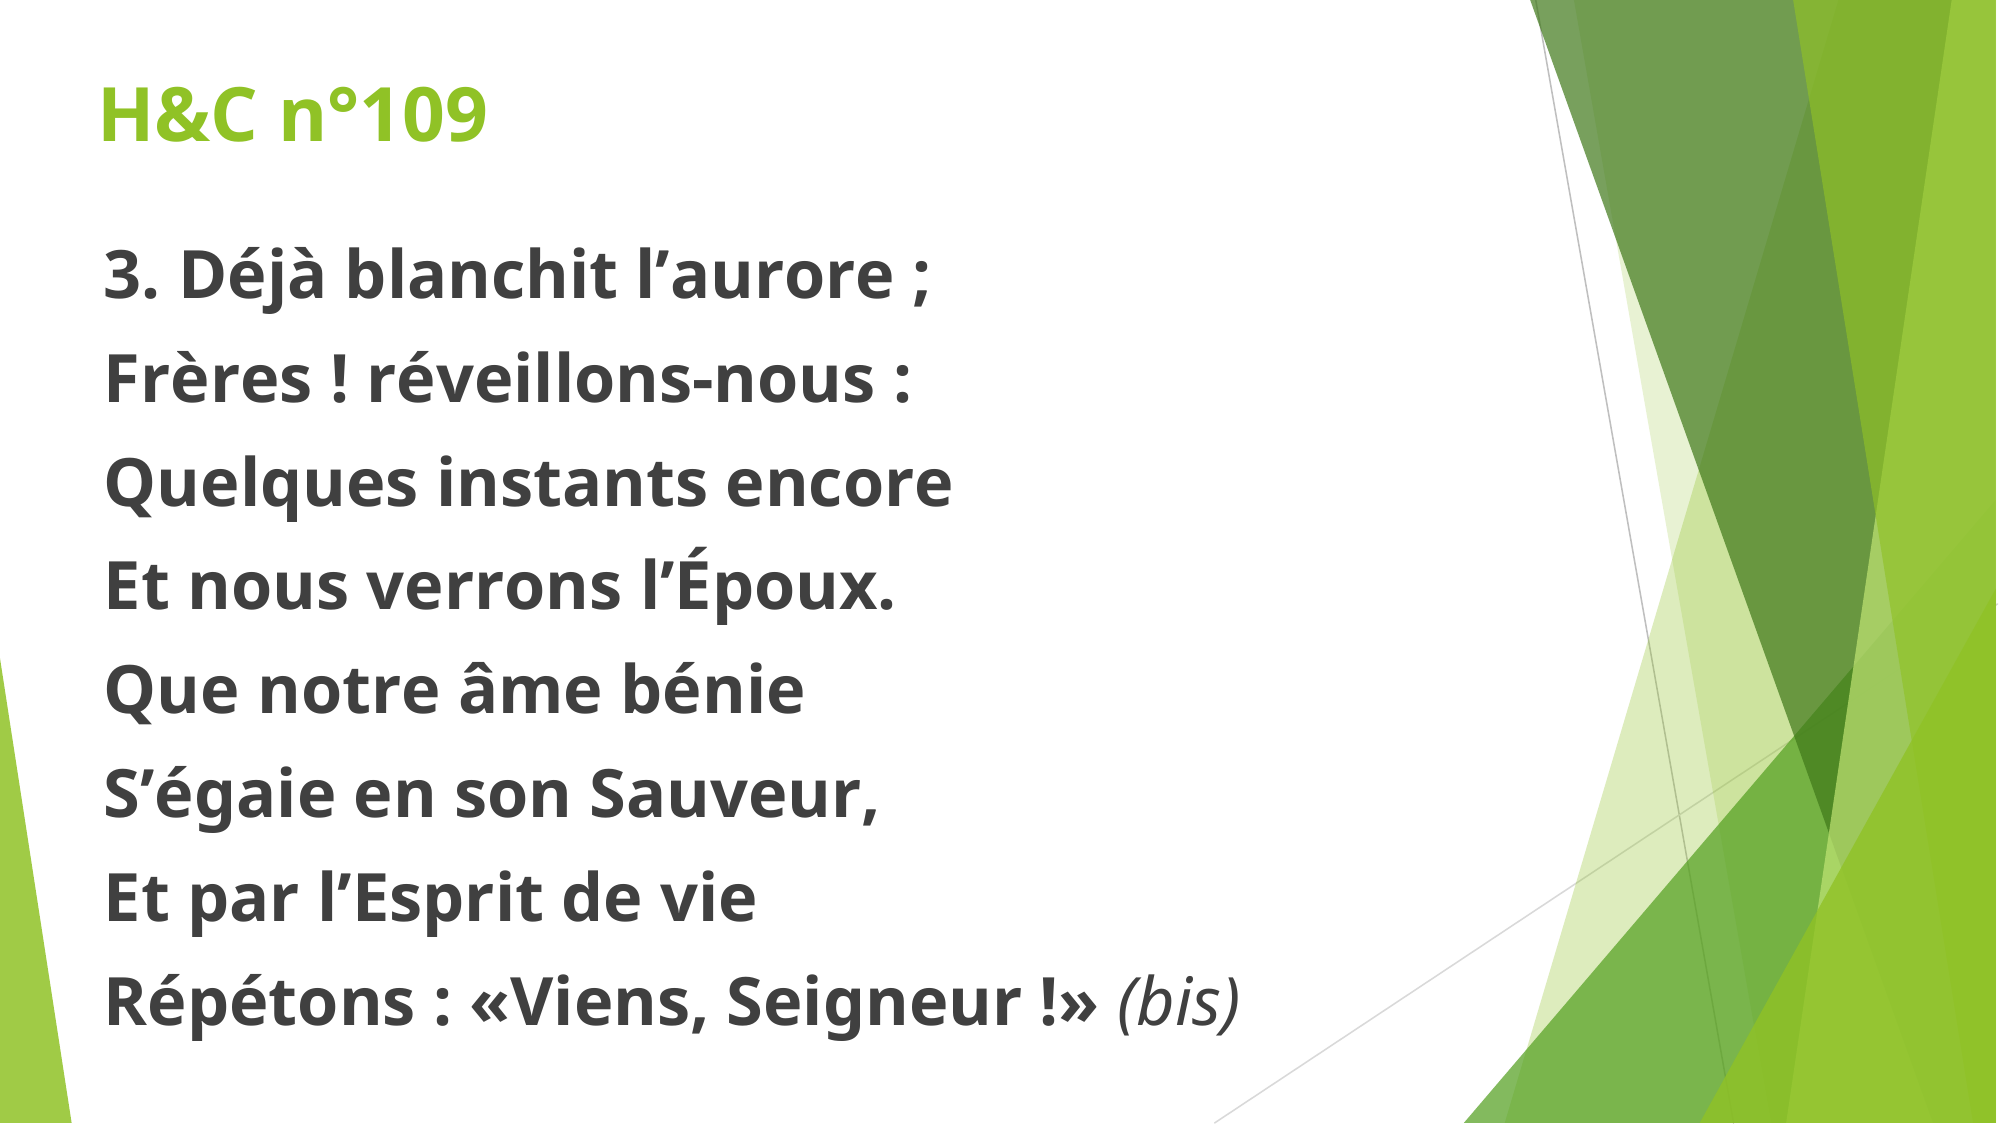

H&C n°109
3. Déjà blanchit l’aurore ;
Frères ! réveillons-nous :
Quelques instants encore
Et nous verrons l’Époux.
Que notre âme bénie
S’égaie en son Sauveur,
Et par l’Esprit de vie
Répétons : «Viens, Seigneur !» (bis)